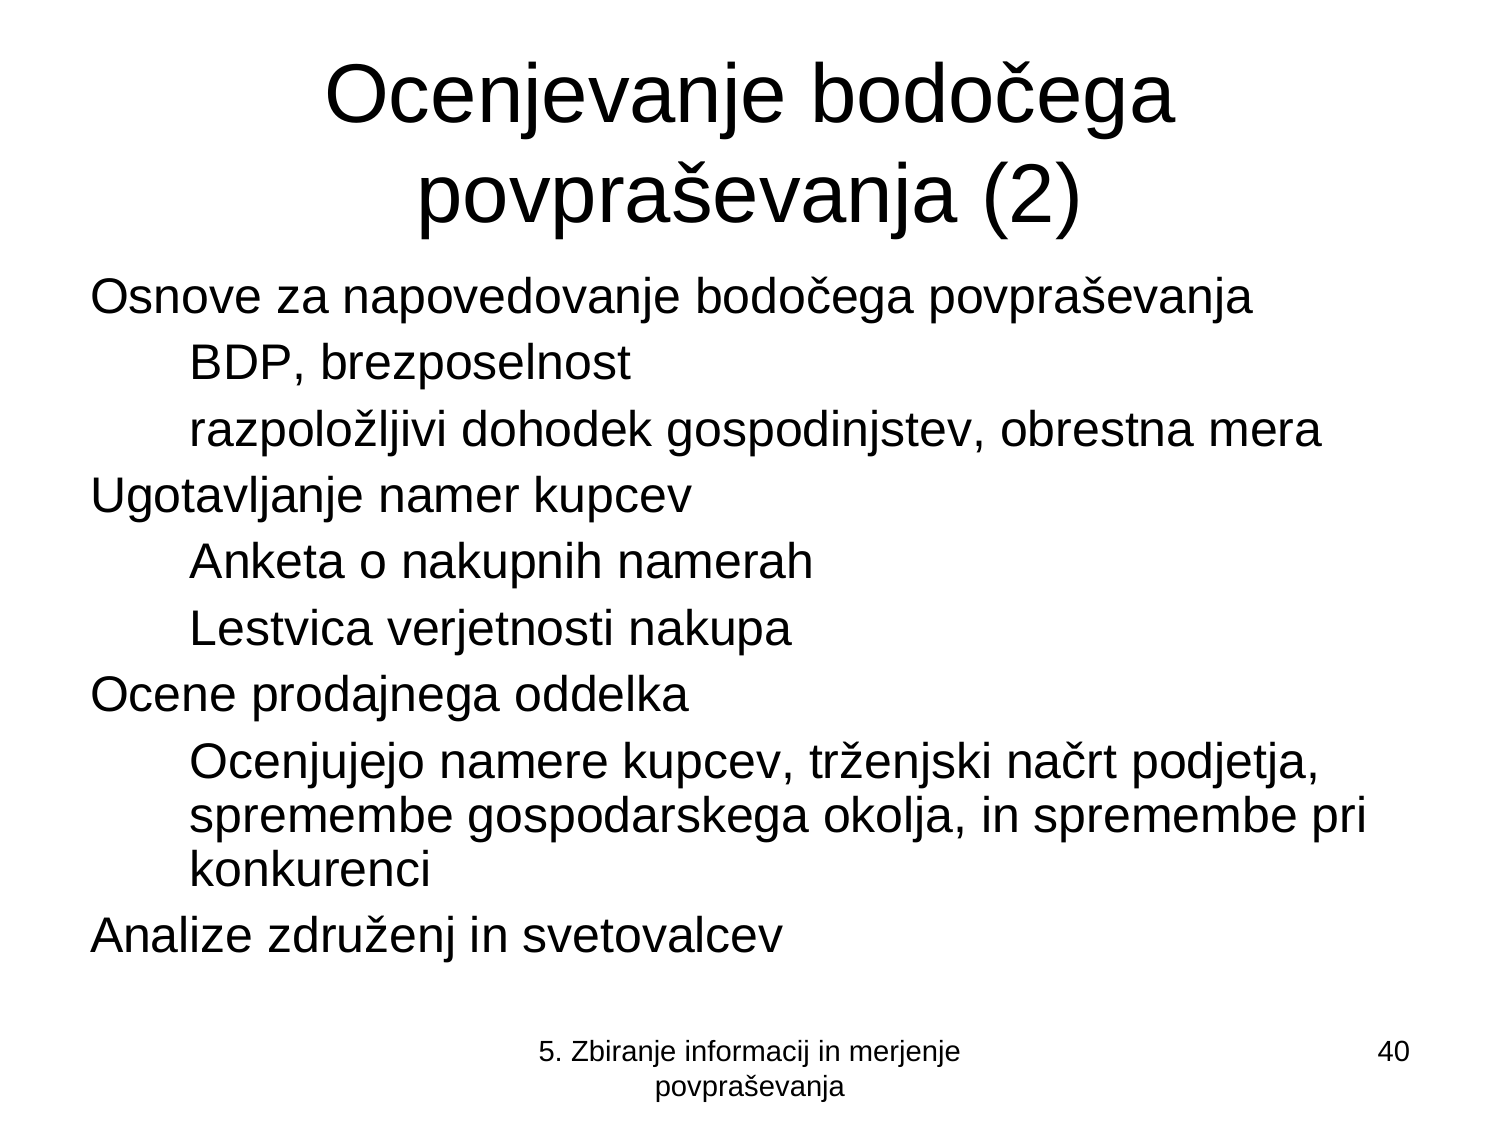

# Ocenjevanje bodočega povpraševanja (2)
Osnove za napovedovanje bodočega povpraševanja
	BDP, brezposelnost
	razpoložljivi dohodek gospodinjstev, obrestna mera
Ugotavljanje namer kupcev
	Anketa o nakupnih namerah
	Lestvica verjetnosti nakupa
Ocene prodajnega oddelka
	Ocenjujejo namere kupcev, trženjski načrt podjetja, spremembe gospodarskega okolja, in spremembe pri konkurenci
Analize združenj in svetovalcev
5. Zbiranje informacij in merjenje povpraševanja